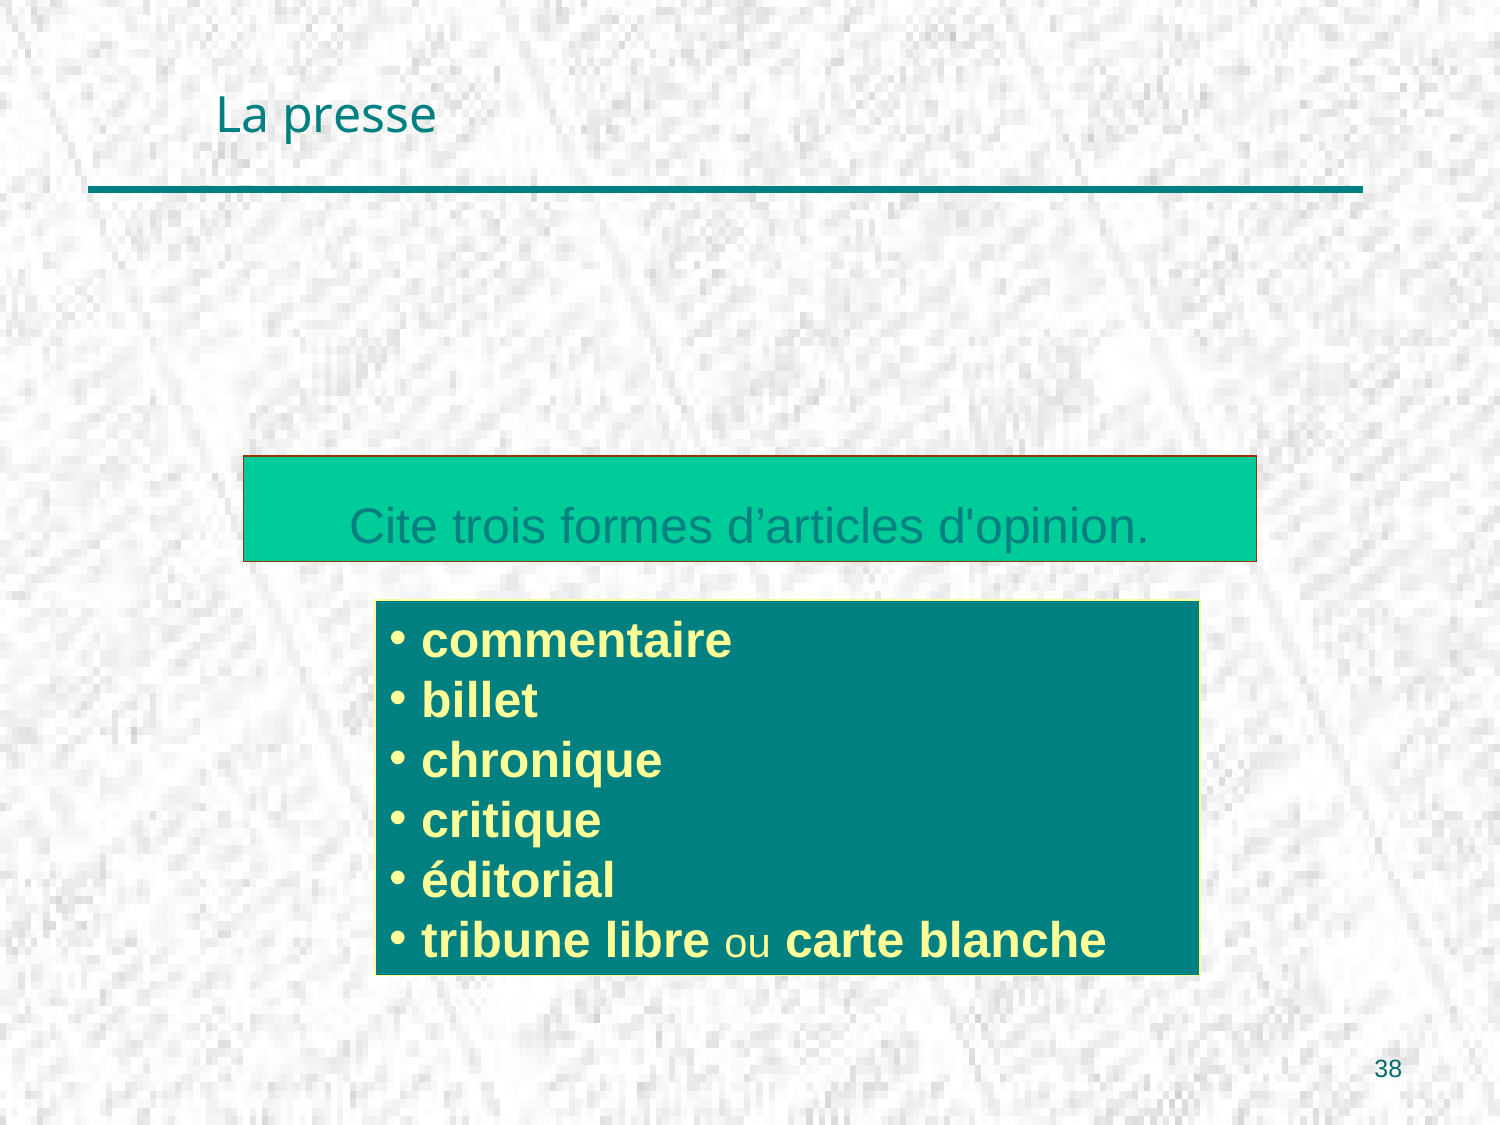

La presse
Cite trois formes d’articles d'opinion.
 commentaire
 billet
 chronique
 critique
 éditorial
 tribune libre ou carte blanche
38